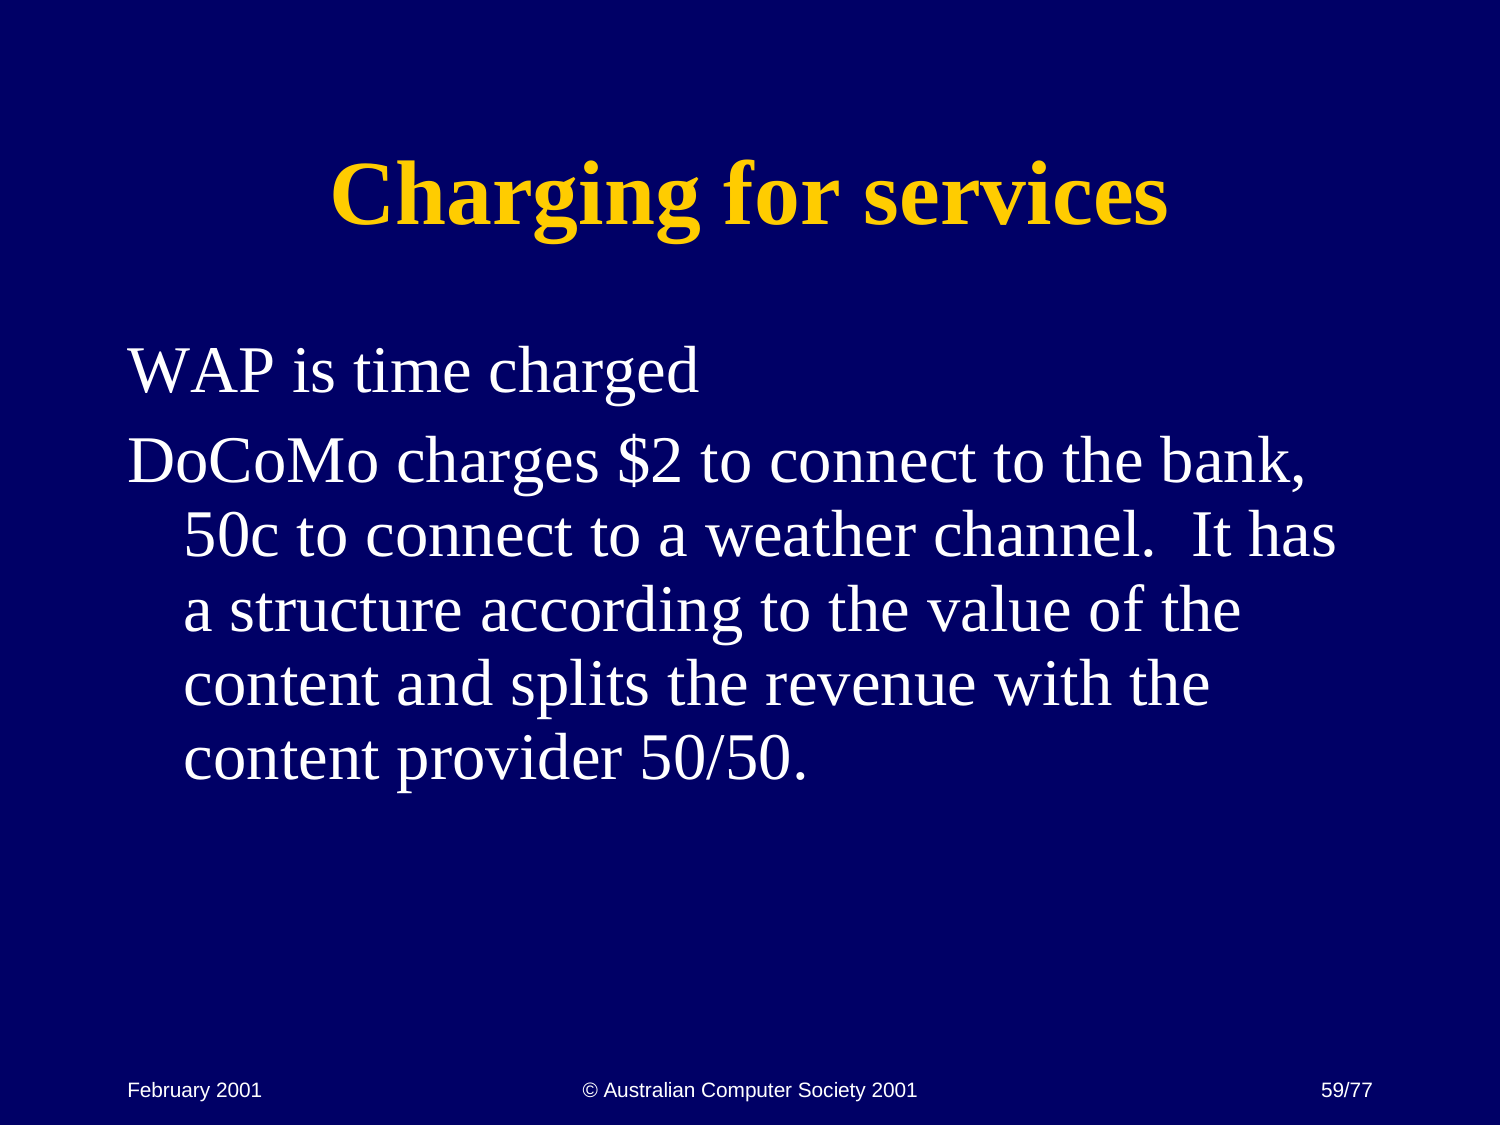

# Charging for services
WAP is time charged
DoCoMo charges $2 to connect to the bank, 50c to connect to a weather channel. It has a structure according to the value of the content and splits the revenue with the content provider 50/50.
February 2001
© Australian Computer Society 2001
59